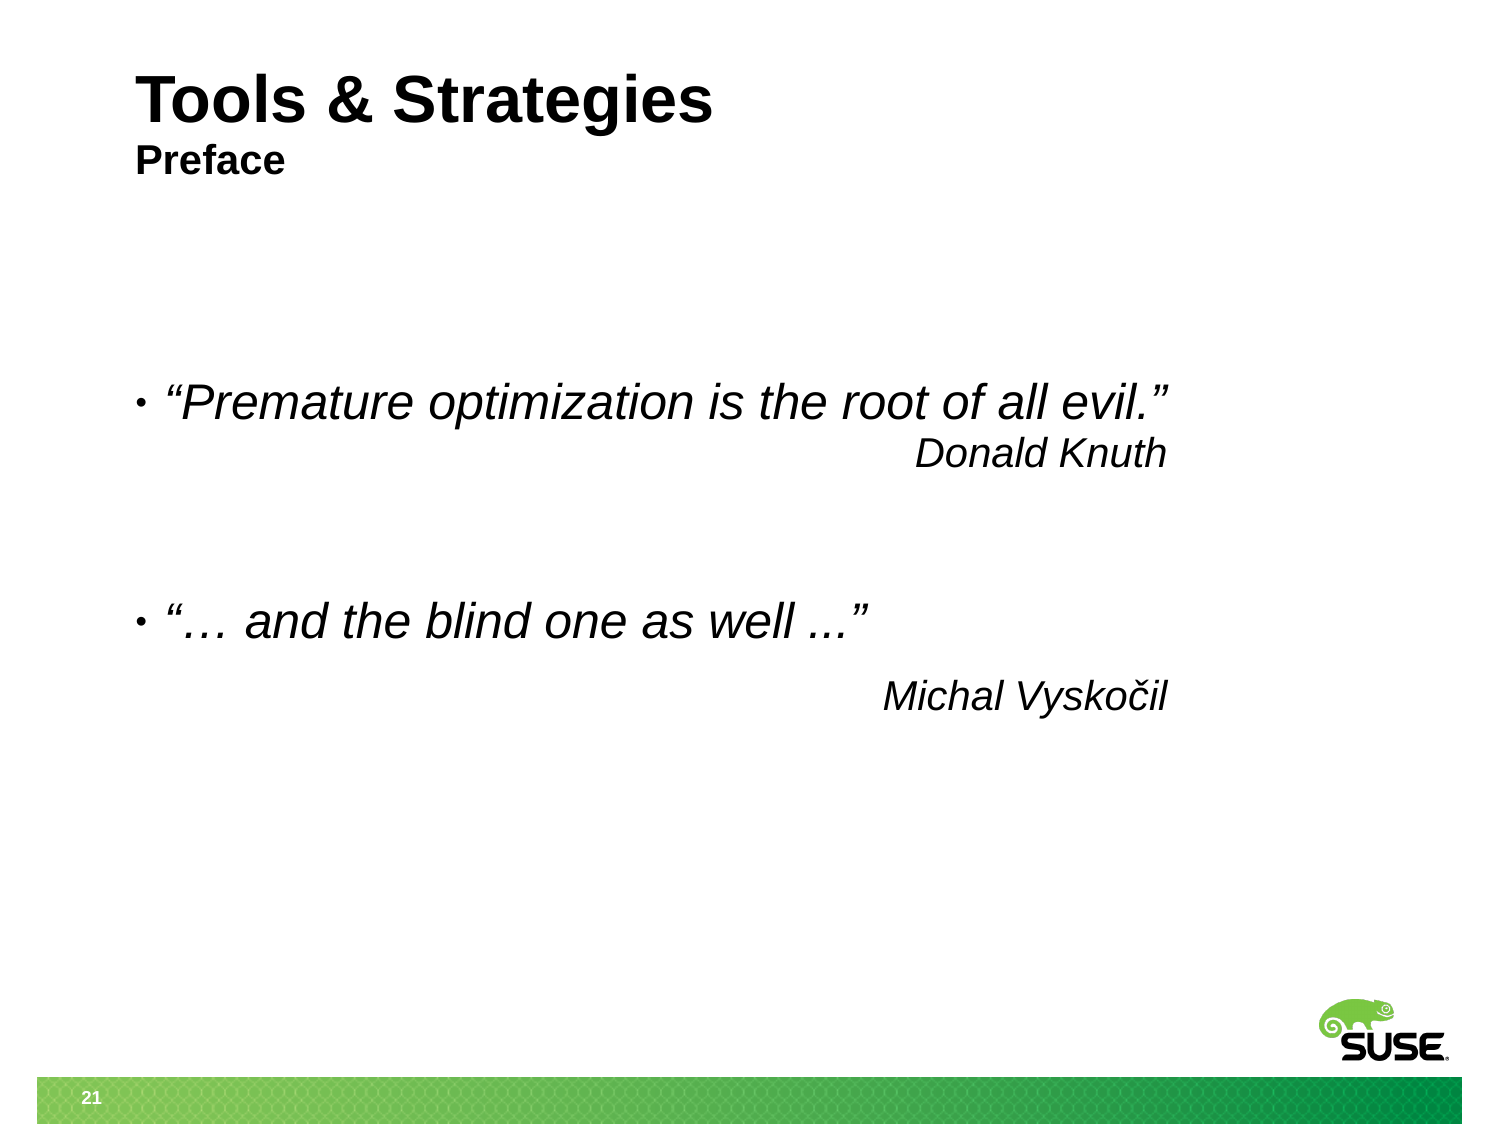

# Tools & Strategies Preface
“Premature optimization is the root of all evil.”
Donald Knuth
“… and the blind one as well ...”
Michal Vyskočil